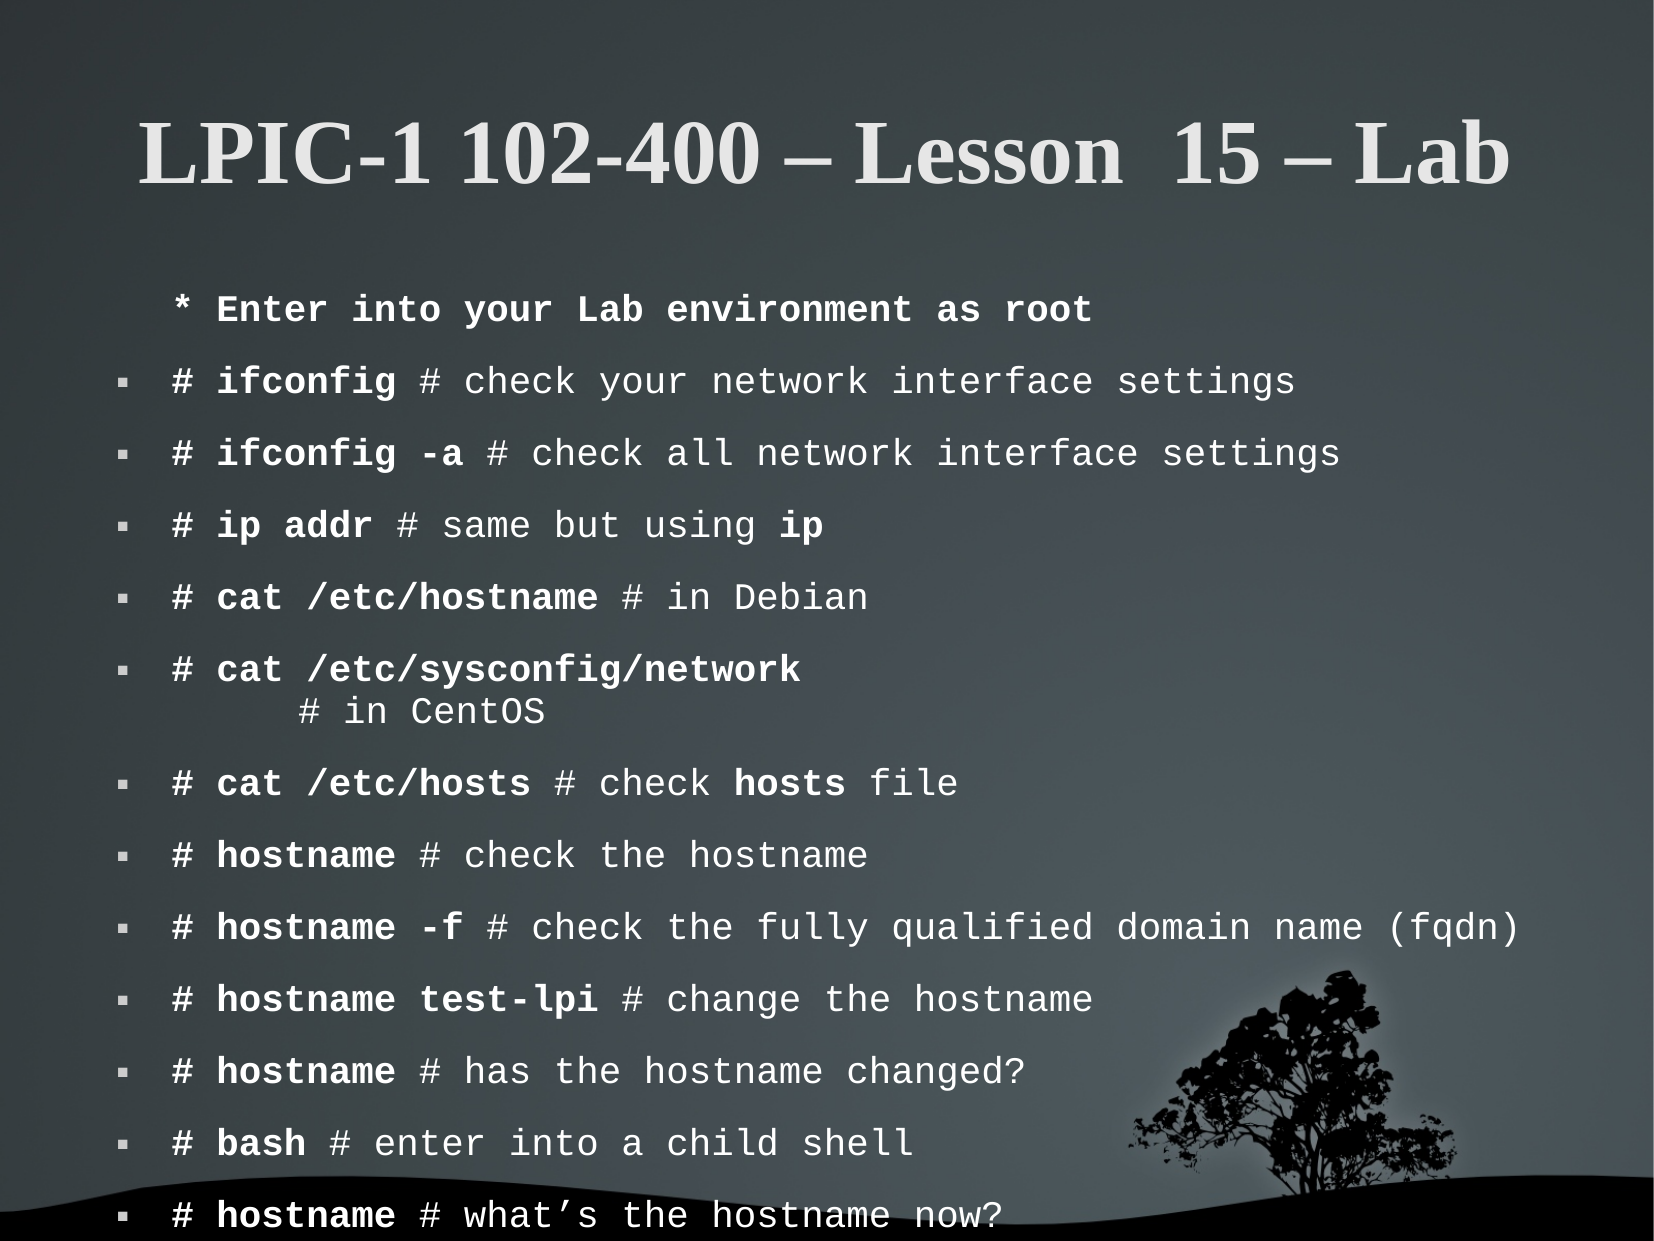

# LPIC-1 102-400 – Lesson 15 – Lab
* Enter into your Lab environment as root
# ifconfig # check your network interface settings
# ifconfig -a # check all network interface settings
# ip addr # same but using ip
# cat /etc/hostname # in Debian
# cat /etc/sysconfig/network # in CentOS
# cat /etc/hosts # check hosts file
# hostname # check the hostname
# hostname -f # check the fully qualified domain name (fqdn)
# hostname test-lpi # change the hostname
# hostname # has the hostname changed?
# bash # enter into a child shell
# hostname # what’s the hostname now?
# reboot # reboot
# hostname # has the hostname changed?